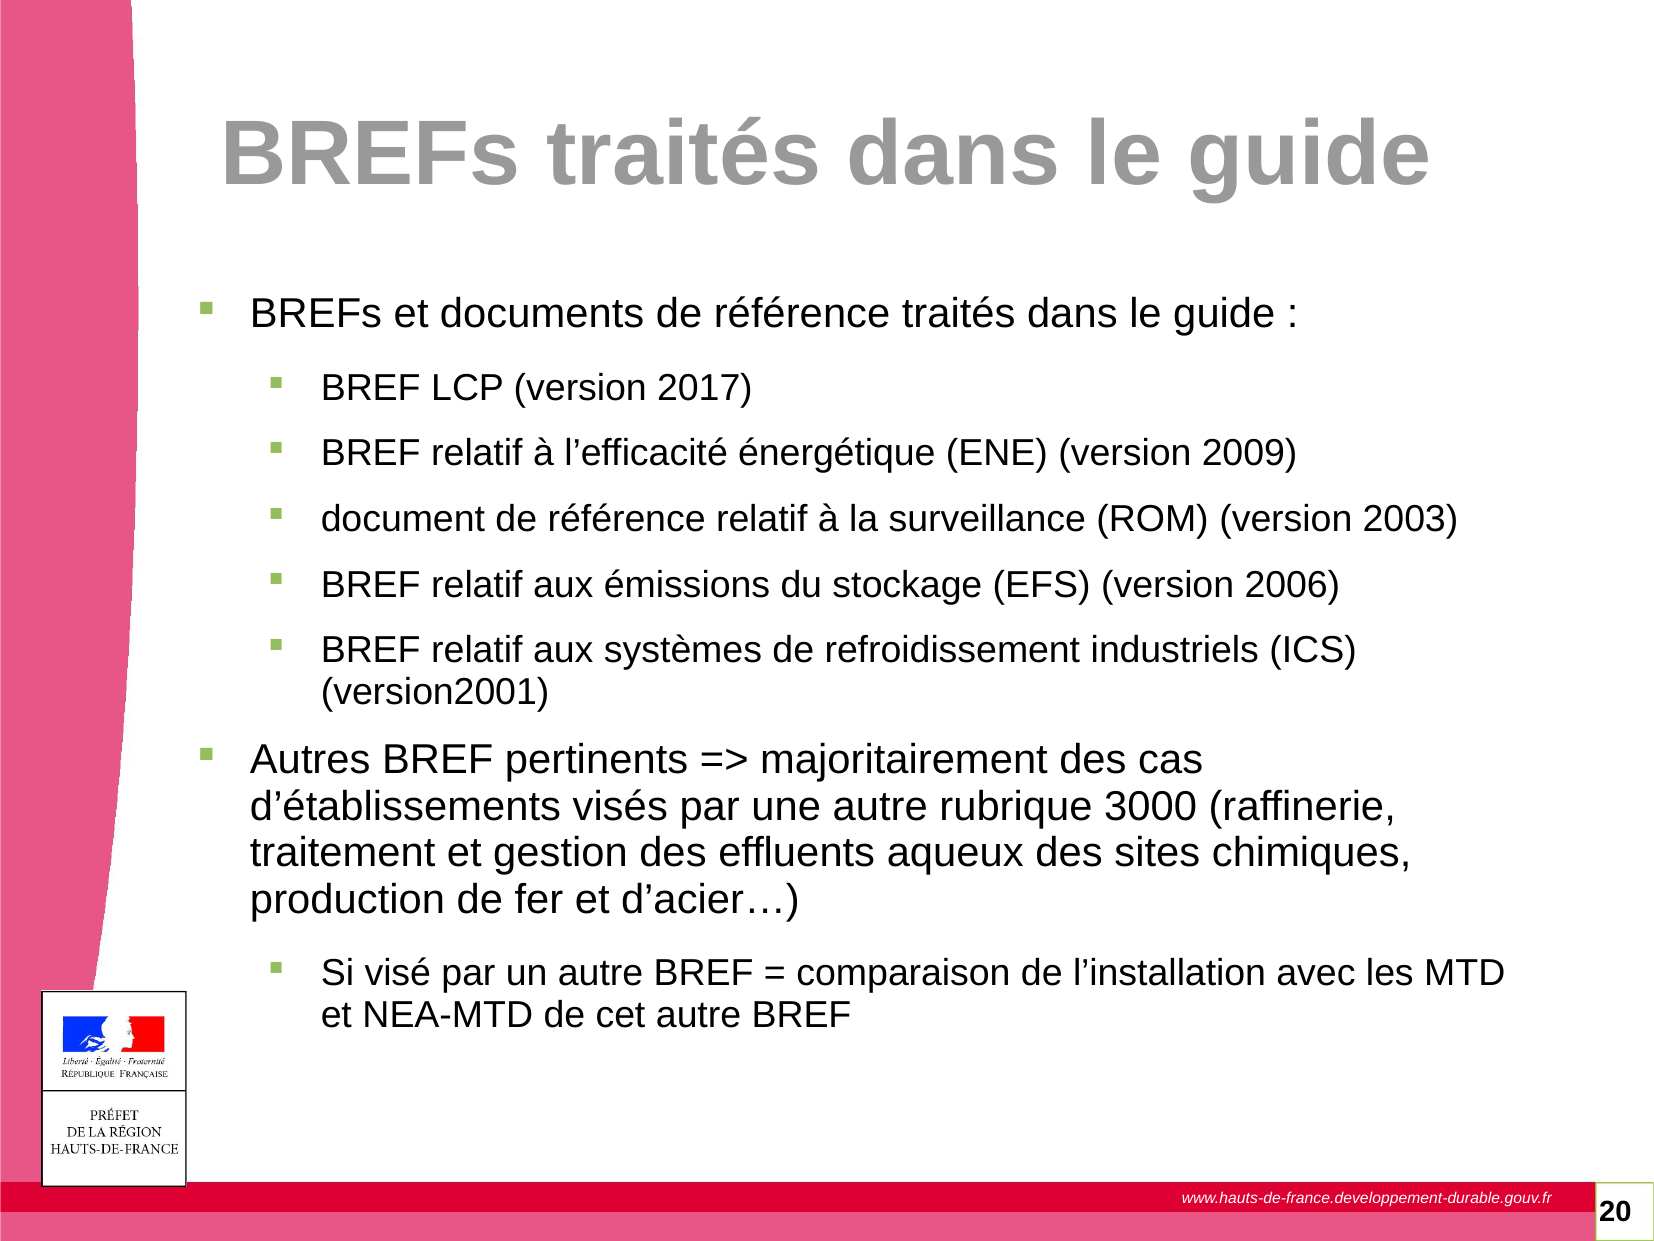

# BREFs traités dans le guide
BREFs et documents de référence traités dans le guide :
BREF LCP (version 2017)
BREF relatif à l’efficacité énergétique (ENE) (version 2009)
document de référence relatif à la surveillance (ROM) (version 2003)
BREF relatif aux émissions du stockage (EFS) (version 2006)
BREF relatif aux systèmes de refroidissement industriels (ICS)(version2001)
Autres BREF pertinents => majoritairement des cas d’établissements visés par une autre rubrique 3000 (raffinerie, traitement et gestion des effluents aqueux des sites chimiques, production de fer et d’acier…)
Si visé par un autre BREF = comparaison de l’installation avec les MTD et NEA-MTD de cet autre BREF
20